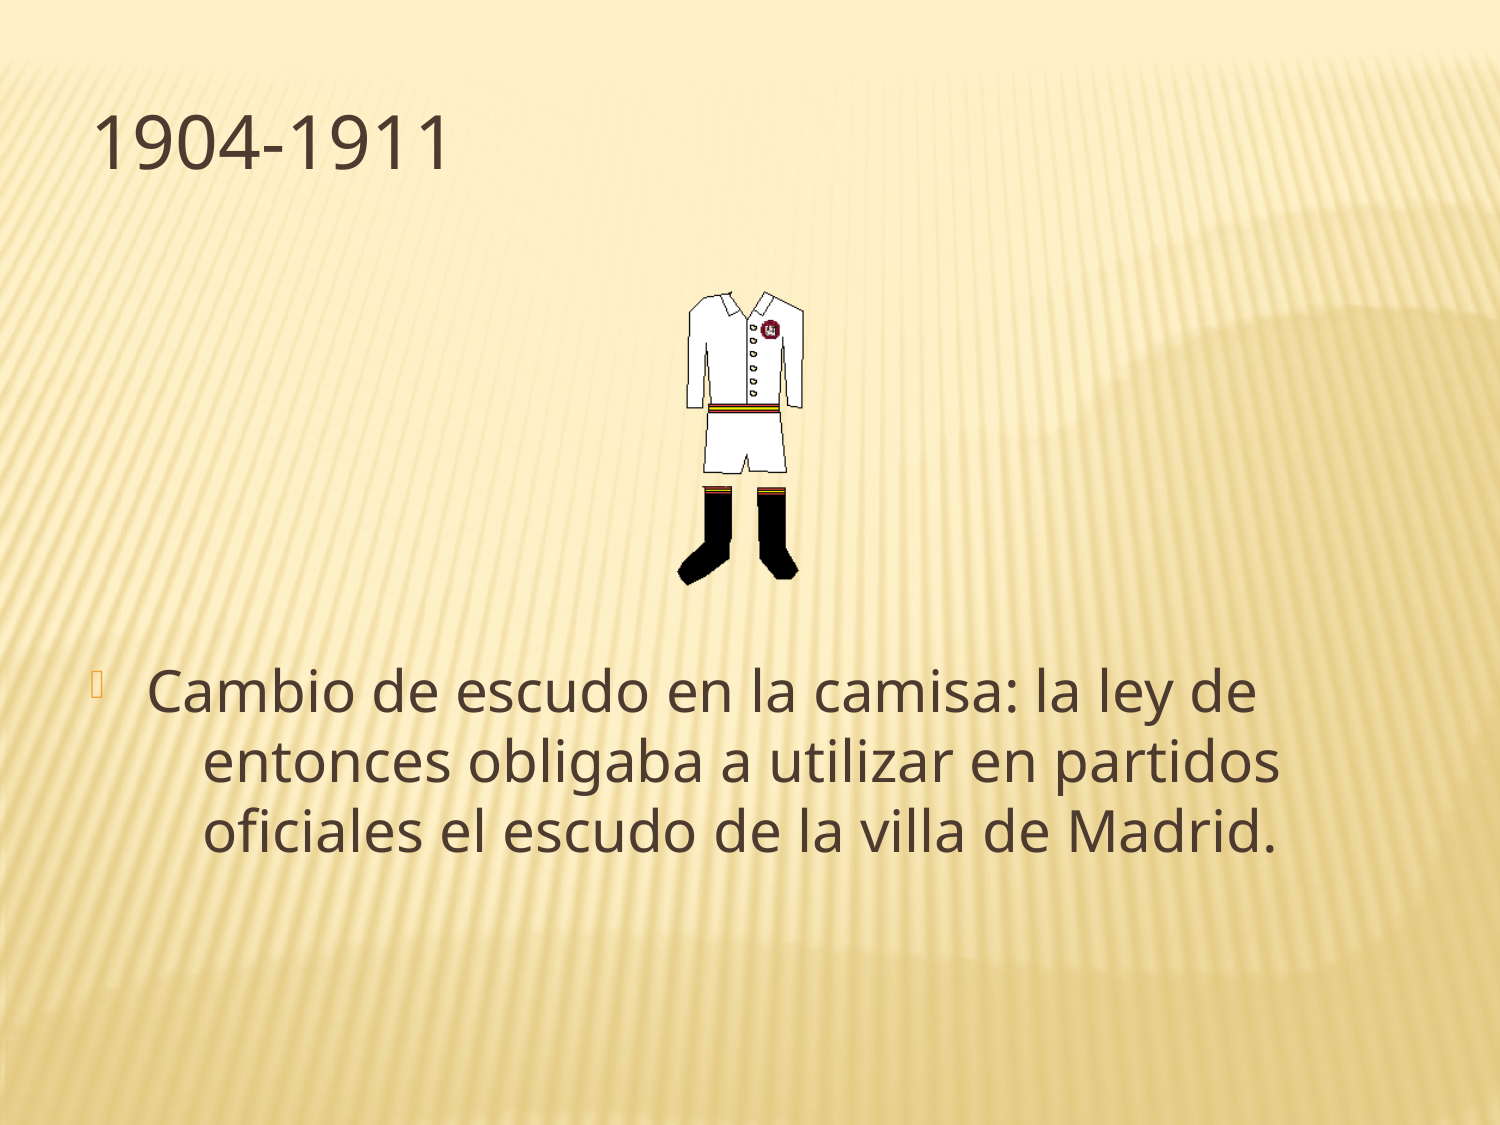

# 1904-1911
Cambio de escudo en la camisa: la ley de entonces obligaba a utilizar en partidos oficiales el escudo de la villa de Madrid.